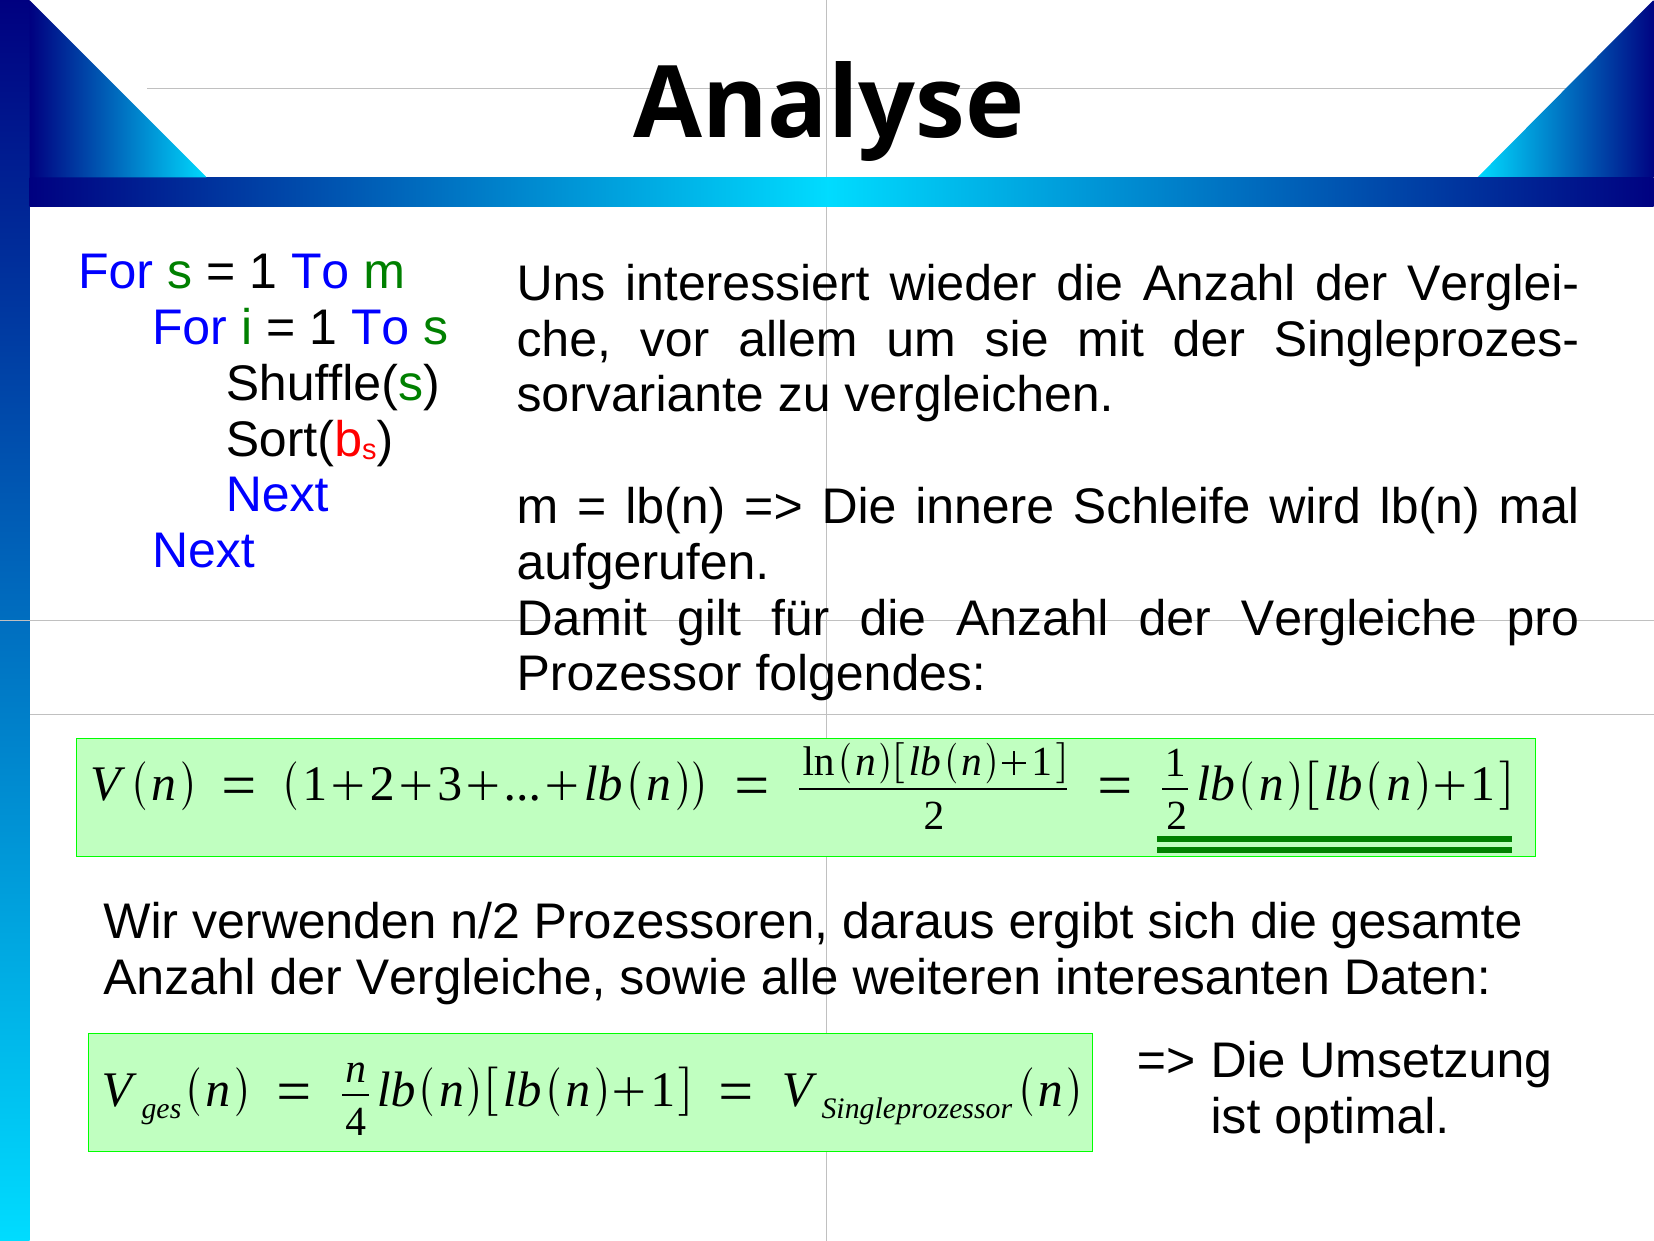

Analyse
For s = 1 To m
	For i = 1 To s
		Shuffle(s)
		Sort(bs)
		Next
	Next
Uns interessiert wieder die Anzahl der Verglei-che, vor allem um sie mit der Singleprozes-sorvariante zu vergleichen.
m = lb(n) => Die innere Schleife wird lb(n) mal aufgerufen.
Damit gilt für die Anzahl der Vergleiche pro Prozessor folgendes:
Wir verwenden n/2 Prozessoren, daraus ergibt sich die gesamte Anzahl der Vergleiche, sowie alle weiteren interesanten Daten:
=>	Die Umsetzung 		ist optimal.